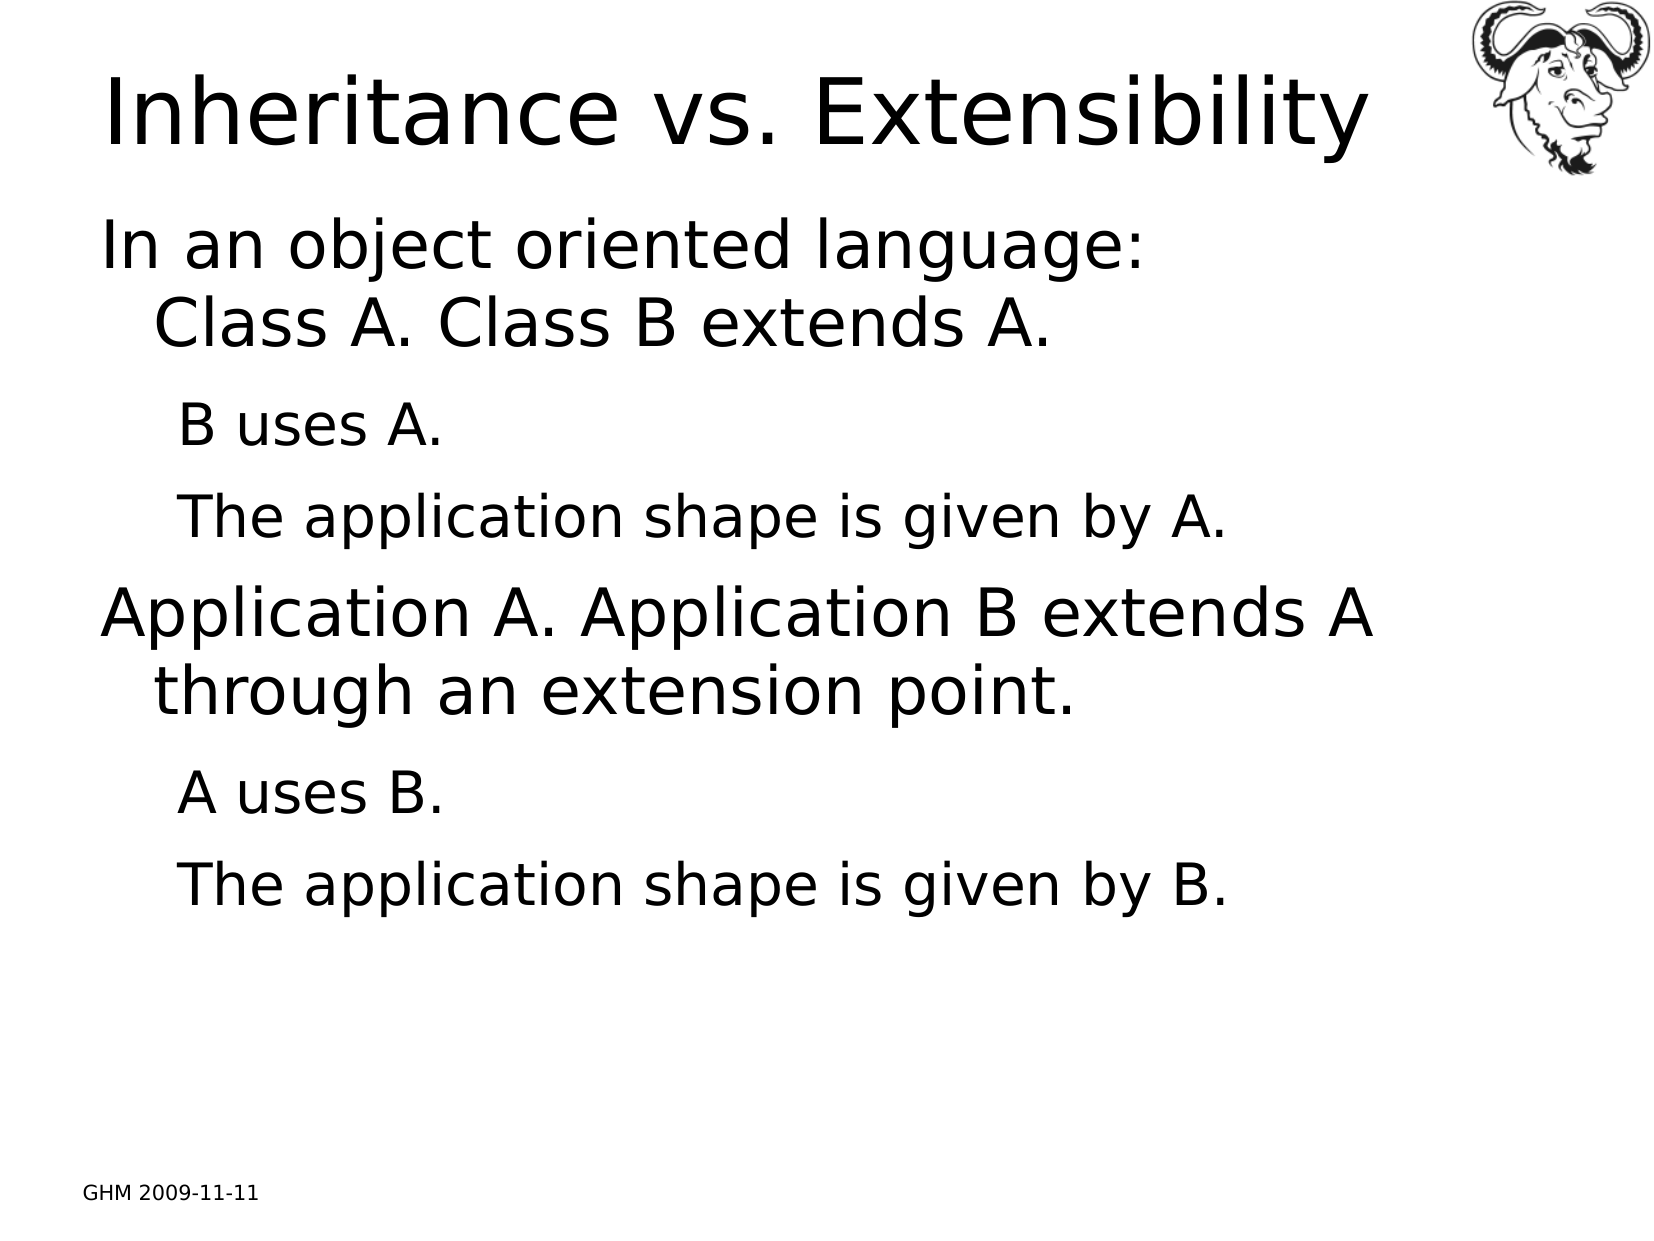

# Inheritance vs. Extensibility
In an object oriented language:
Class A. Class B extends A.
B uses A.
The application shape is given by A.
Application A. Application B extends A through an extension point.
A uses B.
The application shape is given by B.